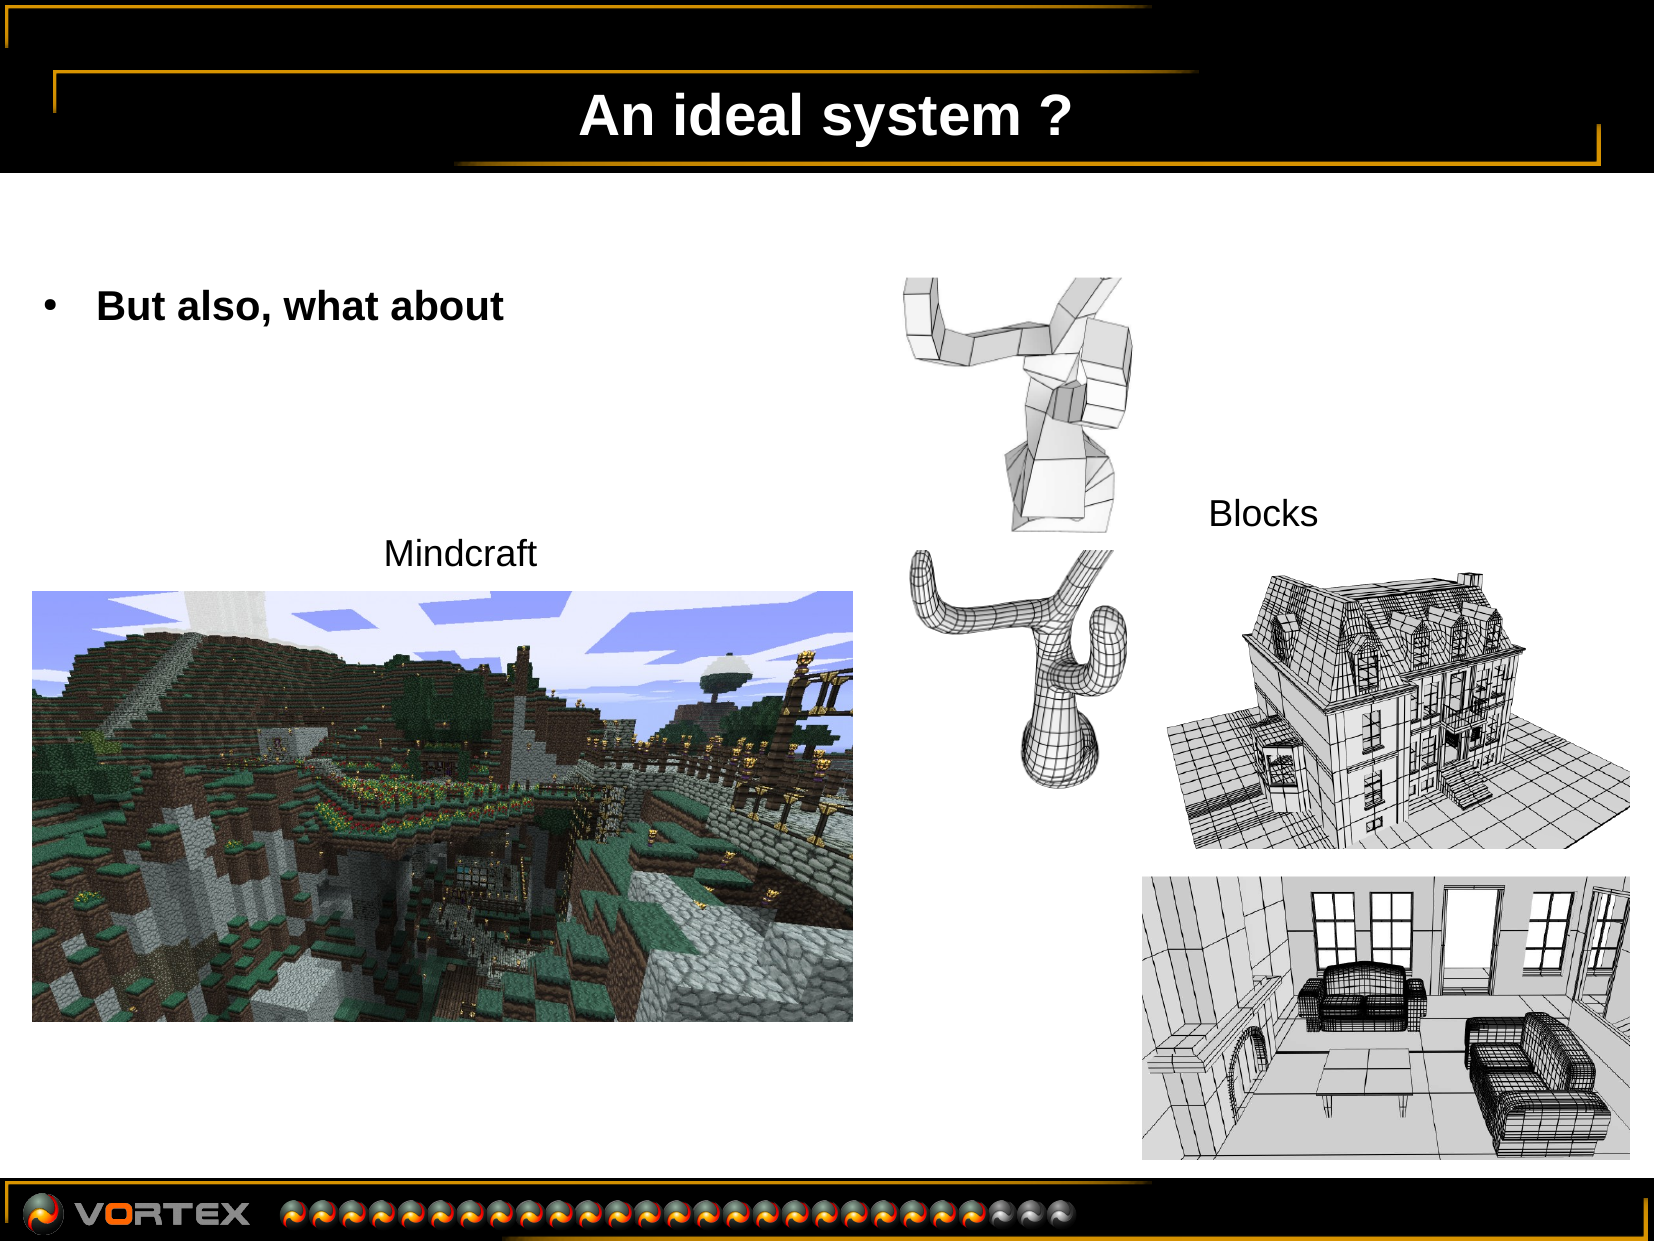

# An ideal system ?
But also, what about
Blocks
Mindcraft